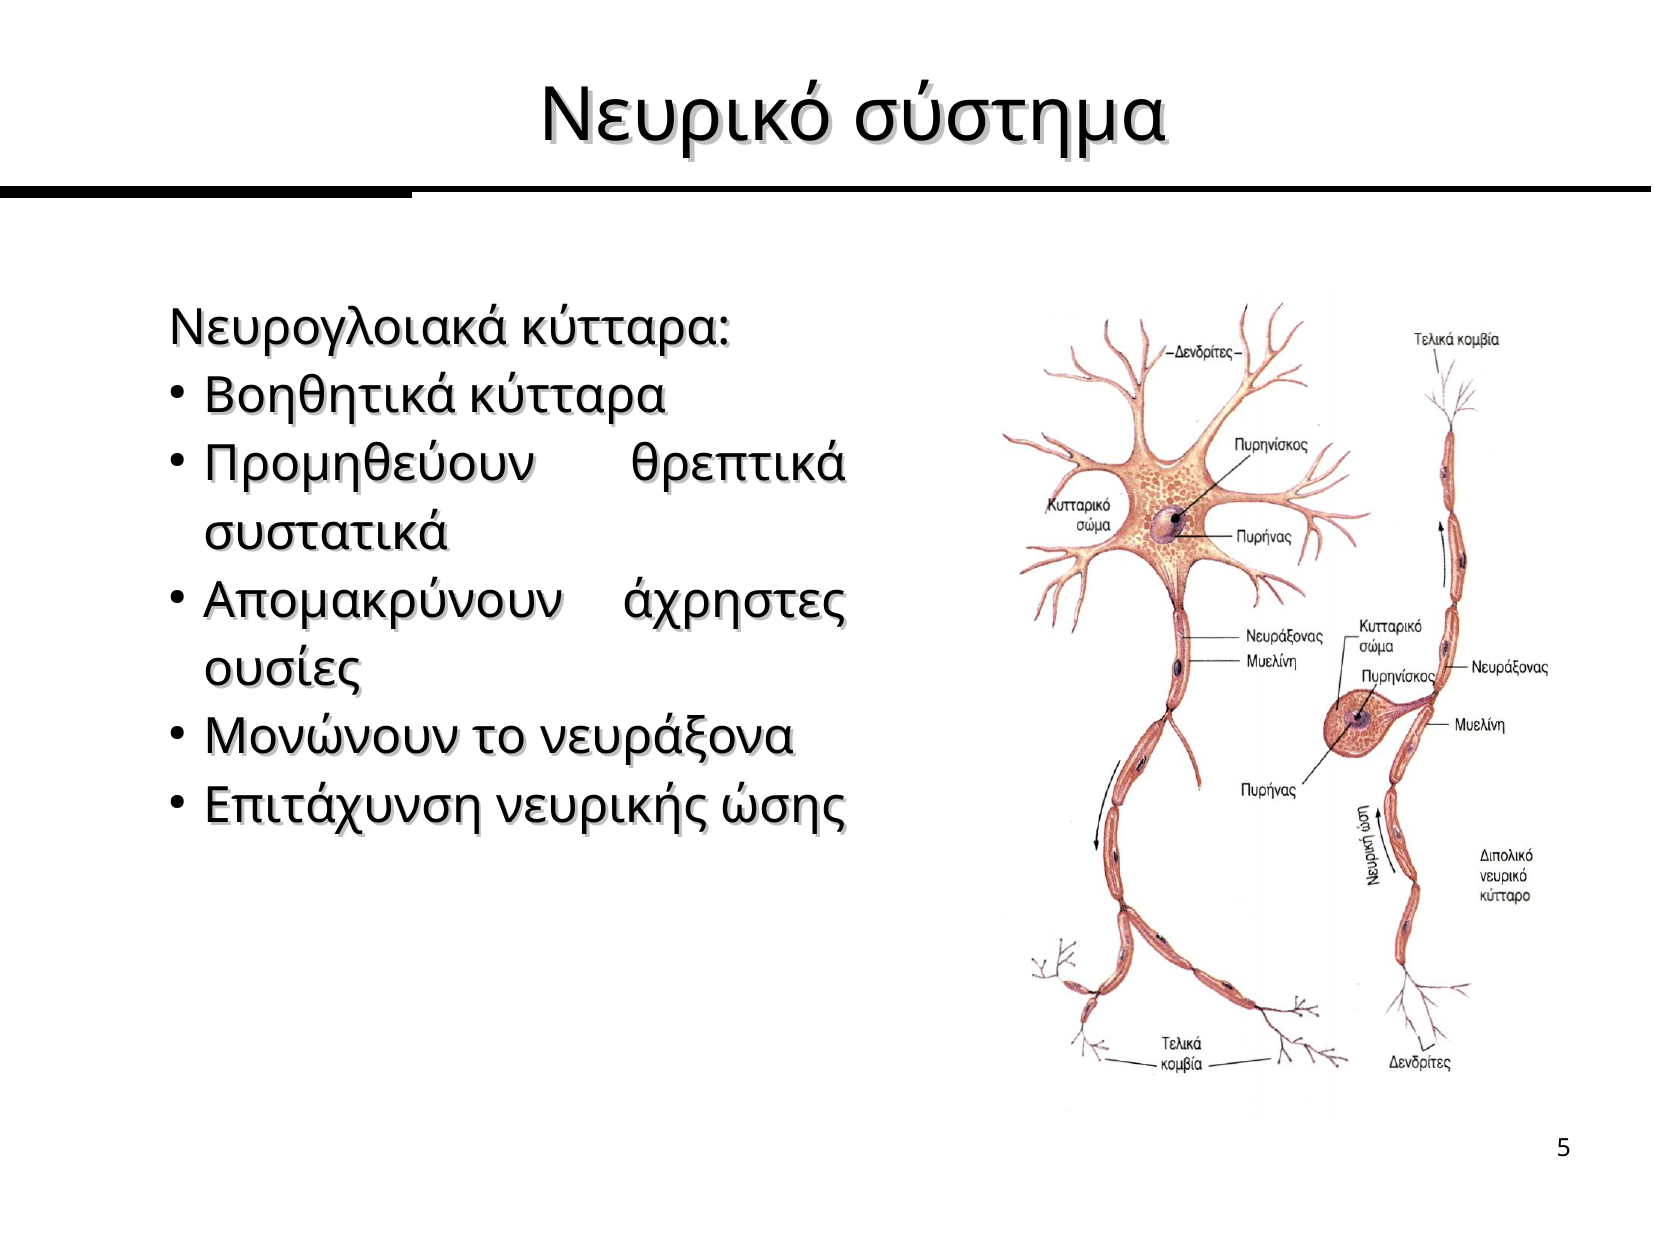

Νευρικό σύστημα
Νευρογλοιακά κύτταρα:
Βοηθητικά κύτταρα
Προμηθεύουν θρεπτικά συστατικά
Απομακρύνουν άχρηστες ουσίες
Μονώνουν το νευράξονα
Επιτάχυνση νευρικής ώσης
5